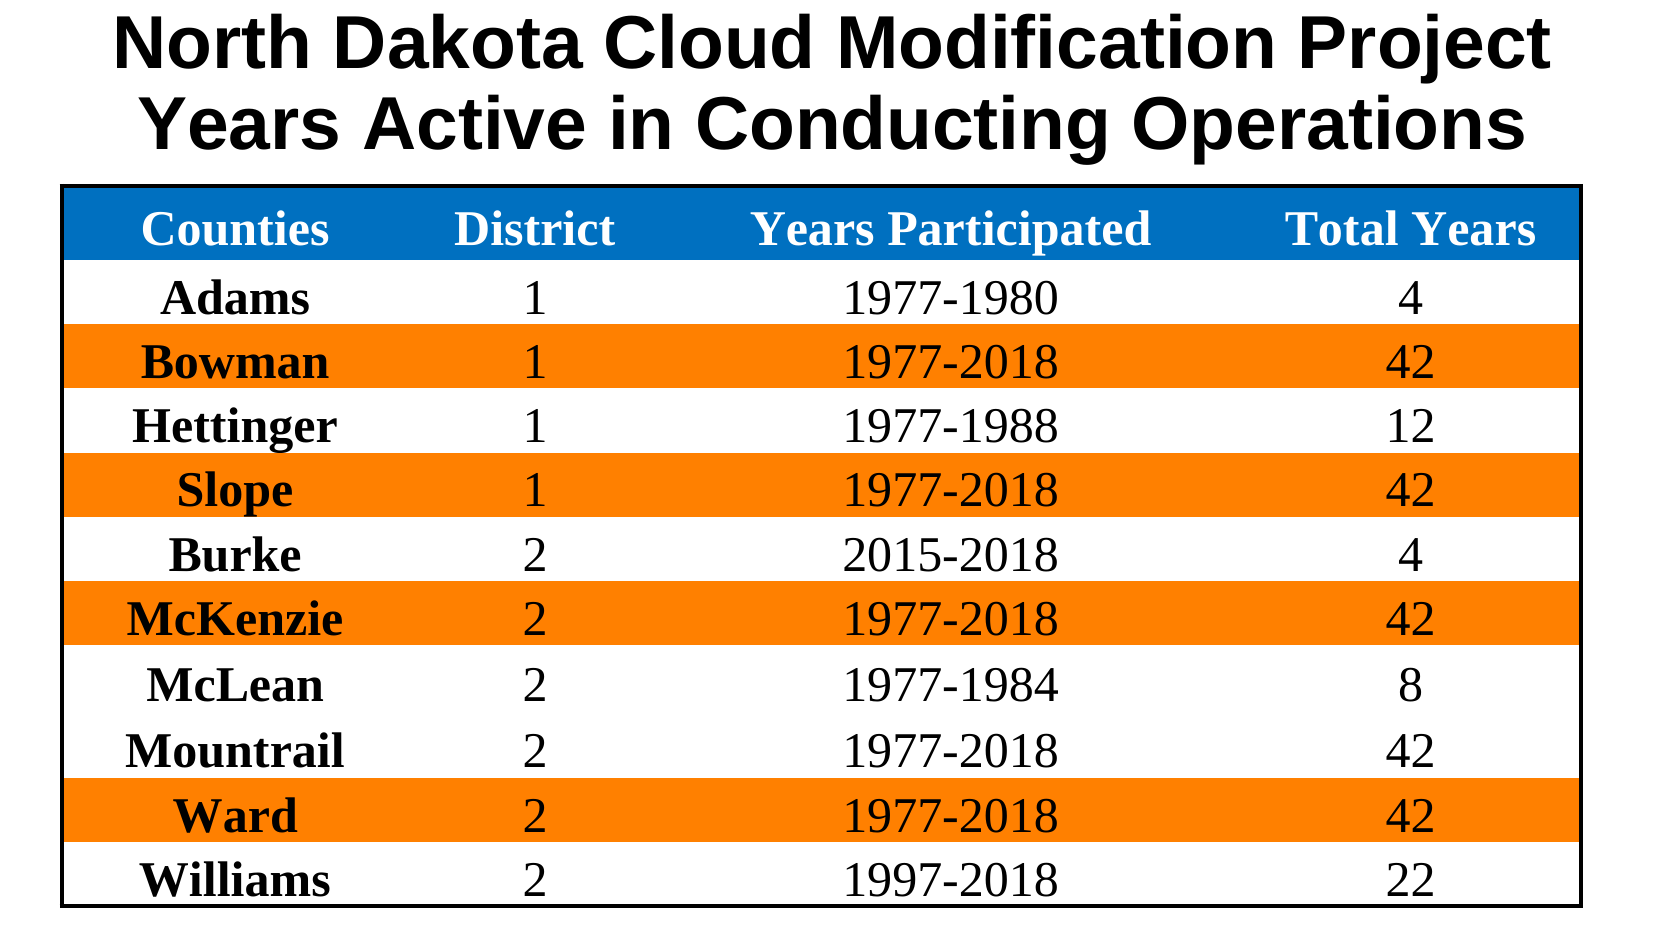

# North Dakota Cloud Modification Project Years Active in Conducting Operations
| Counties | District | Years Participated | Total Years |
| --- | --- | --- | --- |
| Adams | 1 | 1977-1980 | 4 |
| Bowman | 1 | 1977-2018 | 42 |
| Hettinger | 1 | 1977-1988 | 12 |
| Slope | 1 | 1977-2018 | 42 |
| Burke | 2 | 2015-2018 | 4 |
| McKenzie | 2 | 1977-2018 | 42 |
| McLean | 2 | 1977-1984 | 8 |
| Mountrail | 2 | 1977-2018 | 42 |
| Ward | 2 | 1977-2018 | 42 |
| Williams | 2 | 1997-2018 | 22 |